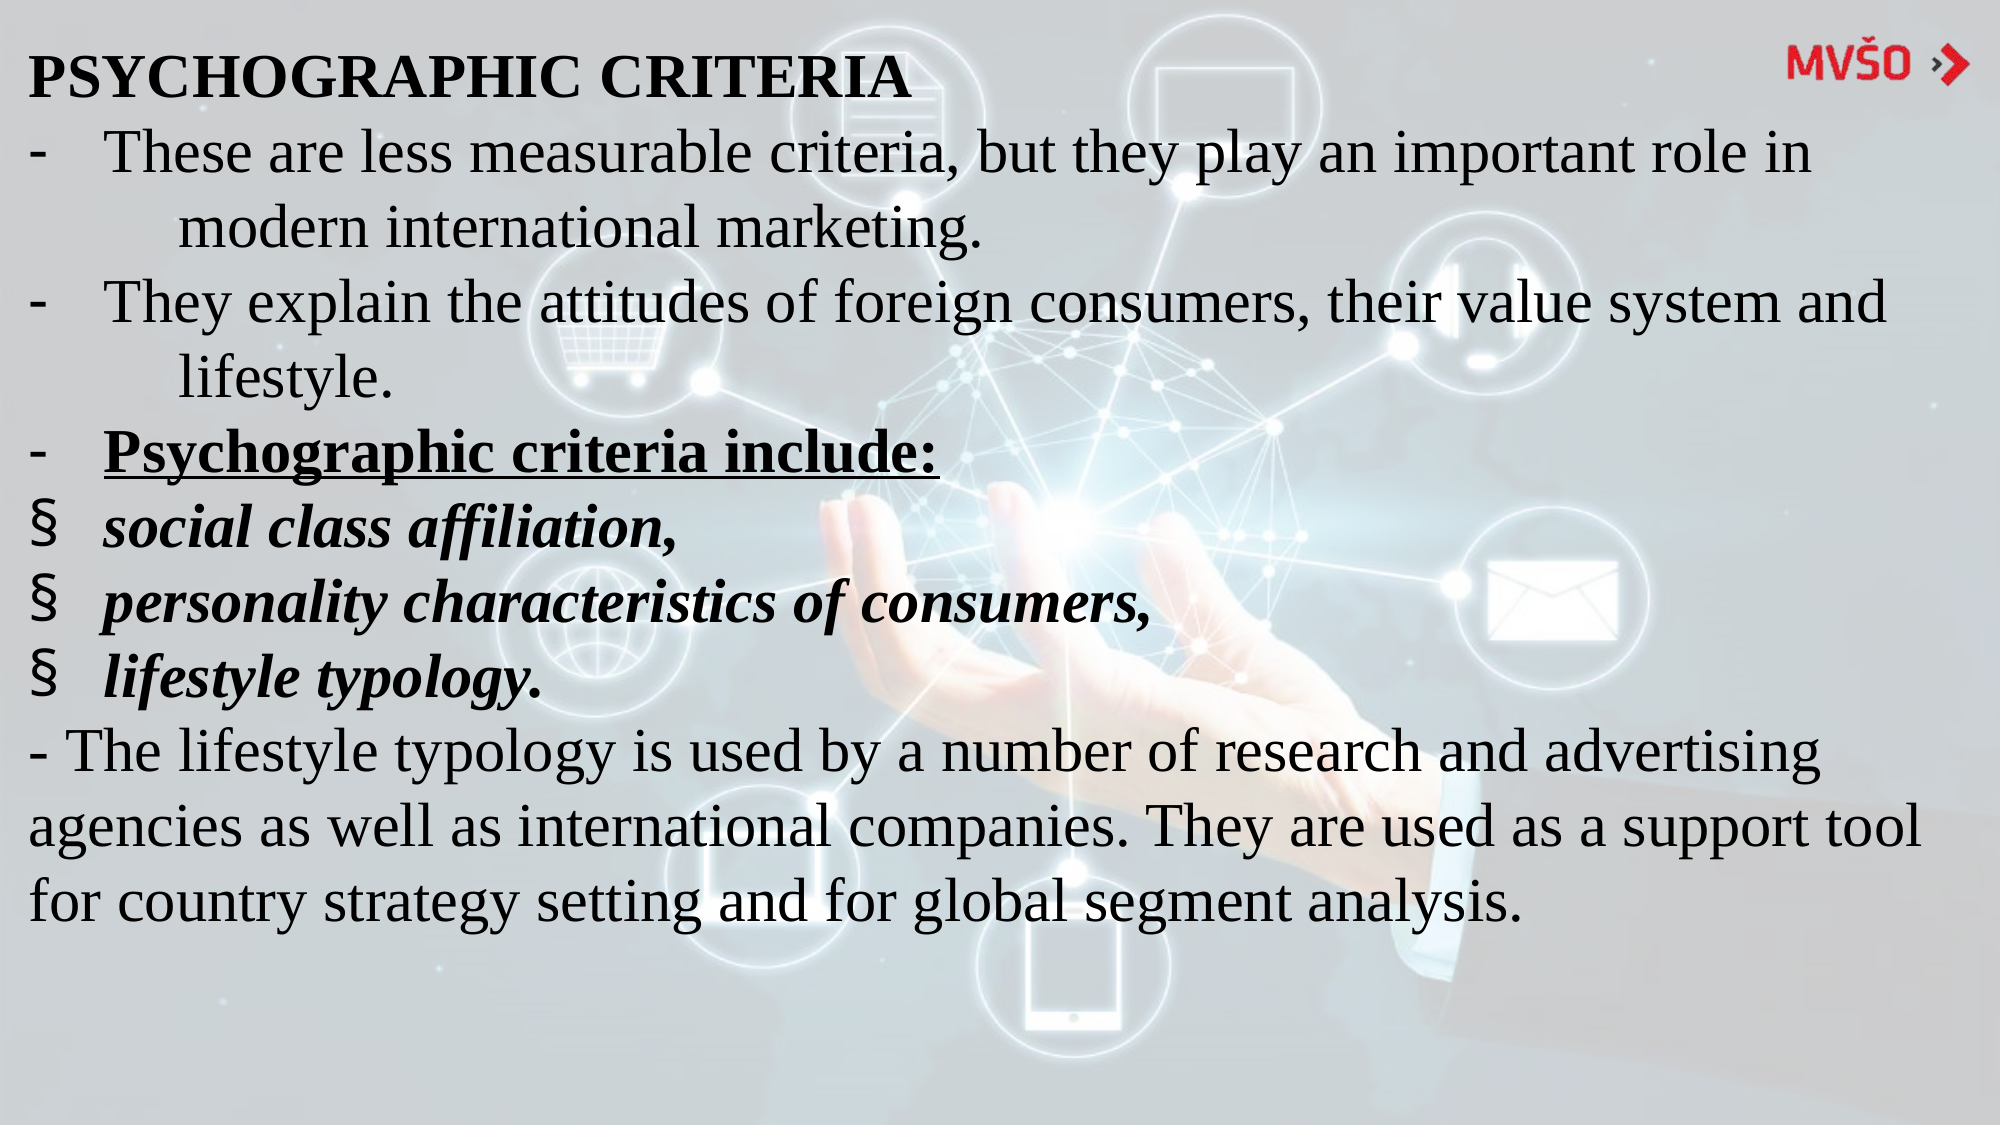

PSYCHOGRAPHIC CRITERIA
These are less measurable criteria, but they play an important role in modern international marketing.
They explain the attitudes of foreign consumers, their value system and lifestyle.
Psychographic criteria include:
social class affiliation,
personality characteristics of consumers,
lifestyle typology.
- The lifestyle typology is used by a number of research and advertising agencies as well as international companies. They are used as a support tool for country strategy setting and for global segment analysis.